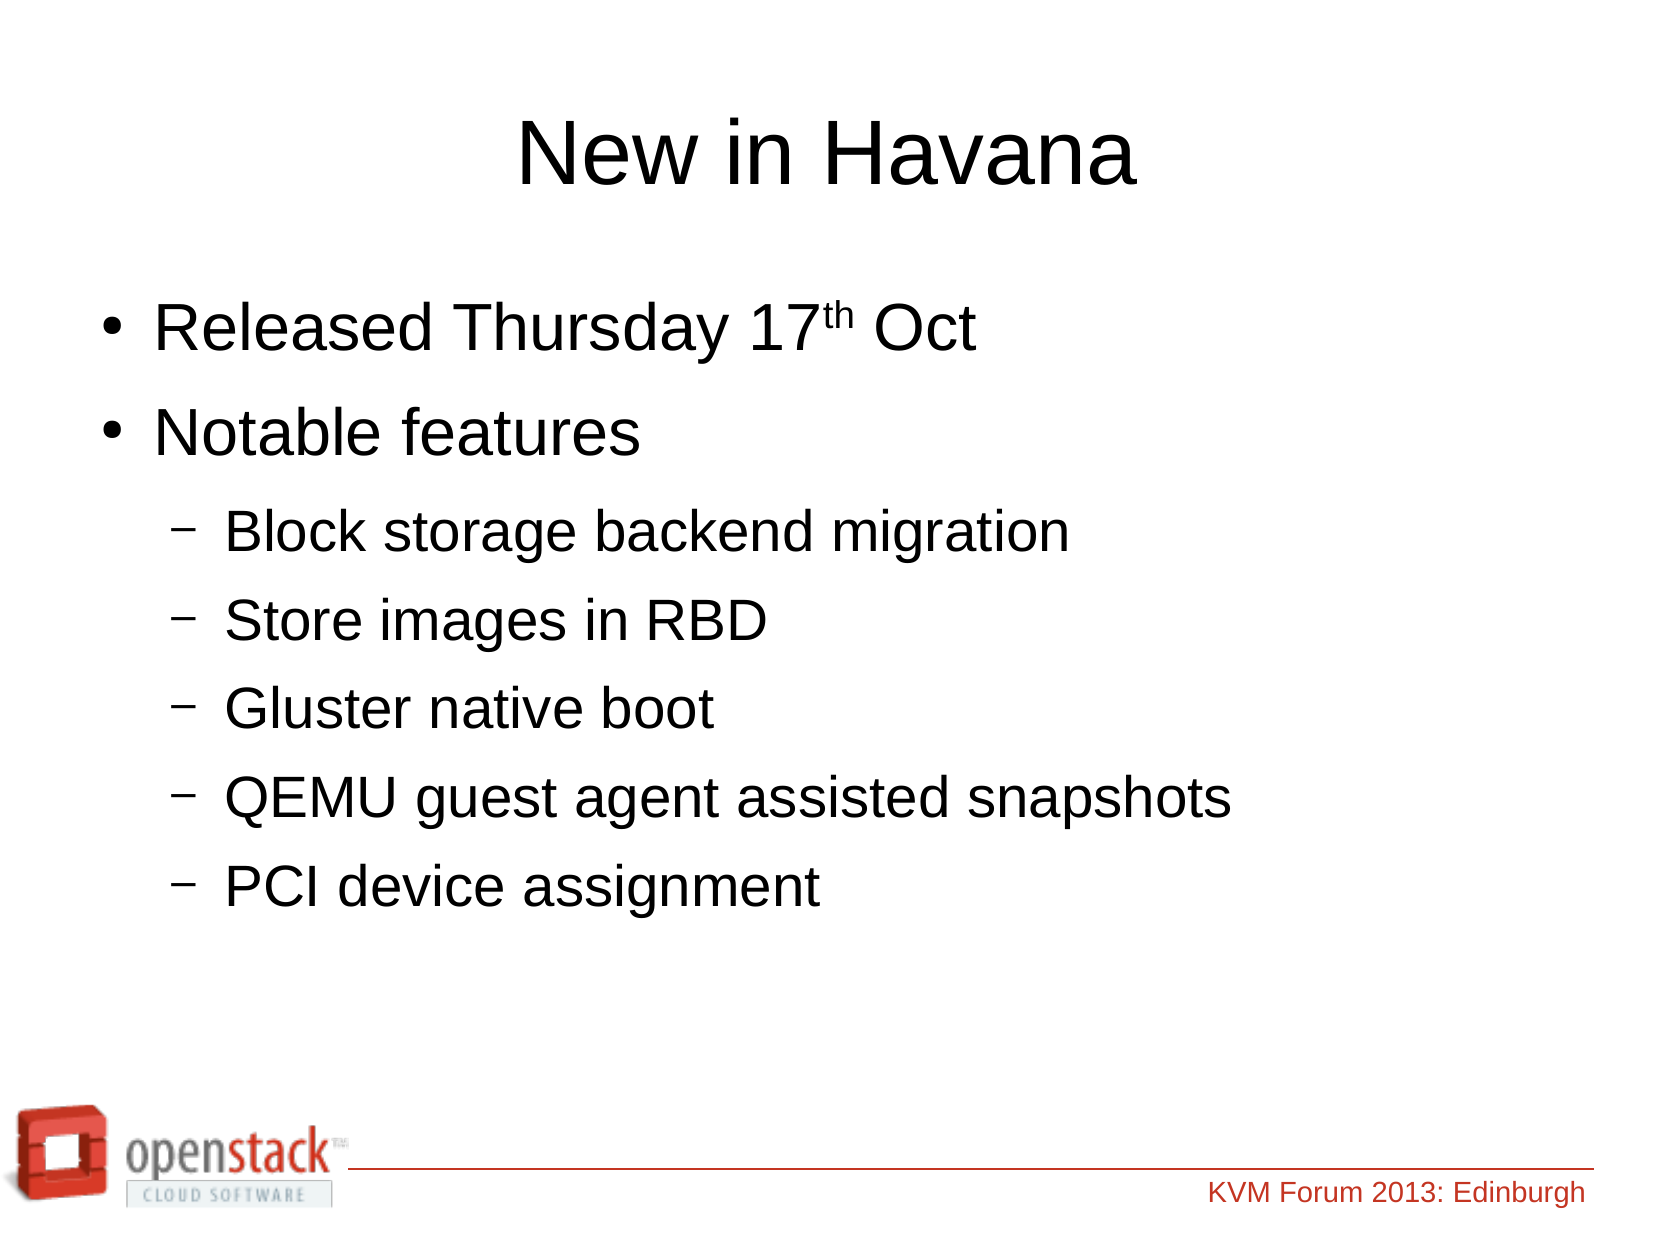

# New in Havana
Released Thursday 17th Oct
Notable features
Block storage backend migration
Store images in RBD
Gluster native boot
QEMU guest agent assisted snapshots
PCI device assignment